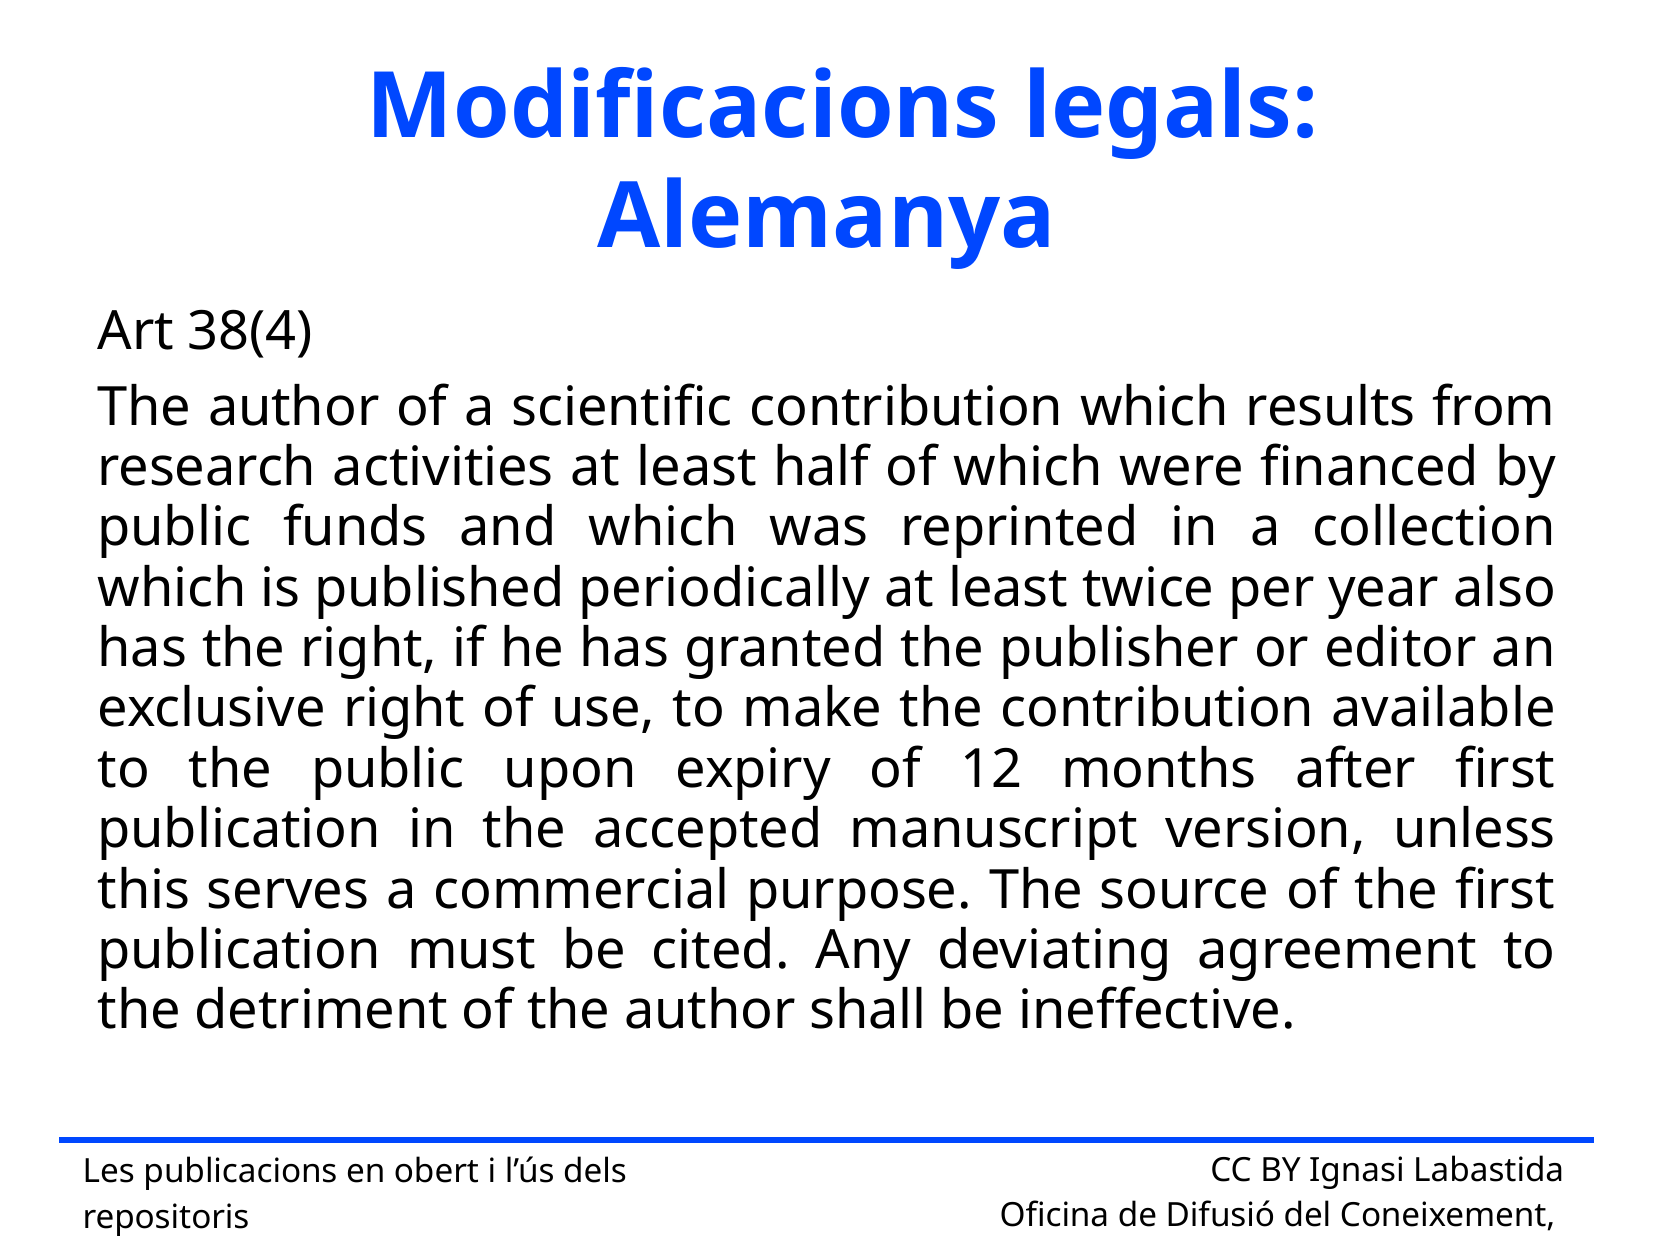

# Modificacions legals: Alemanya
Art 38(4)
The author of a scientific contribution which results from research activities at least half of which were financed by public funds and which was reprinted in a collection which is published periodically at least twice per year also has the right, if he has granted the publisher or editor an exclusive right of use, to make the contribution available to the public upon expiry of 12 months after first publication in the accepted manuscript version, unless this serves a commercial purpose. The source of the first publication must be cited. Any deviating agreement to the detriment of the author shall be ineffective.